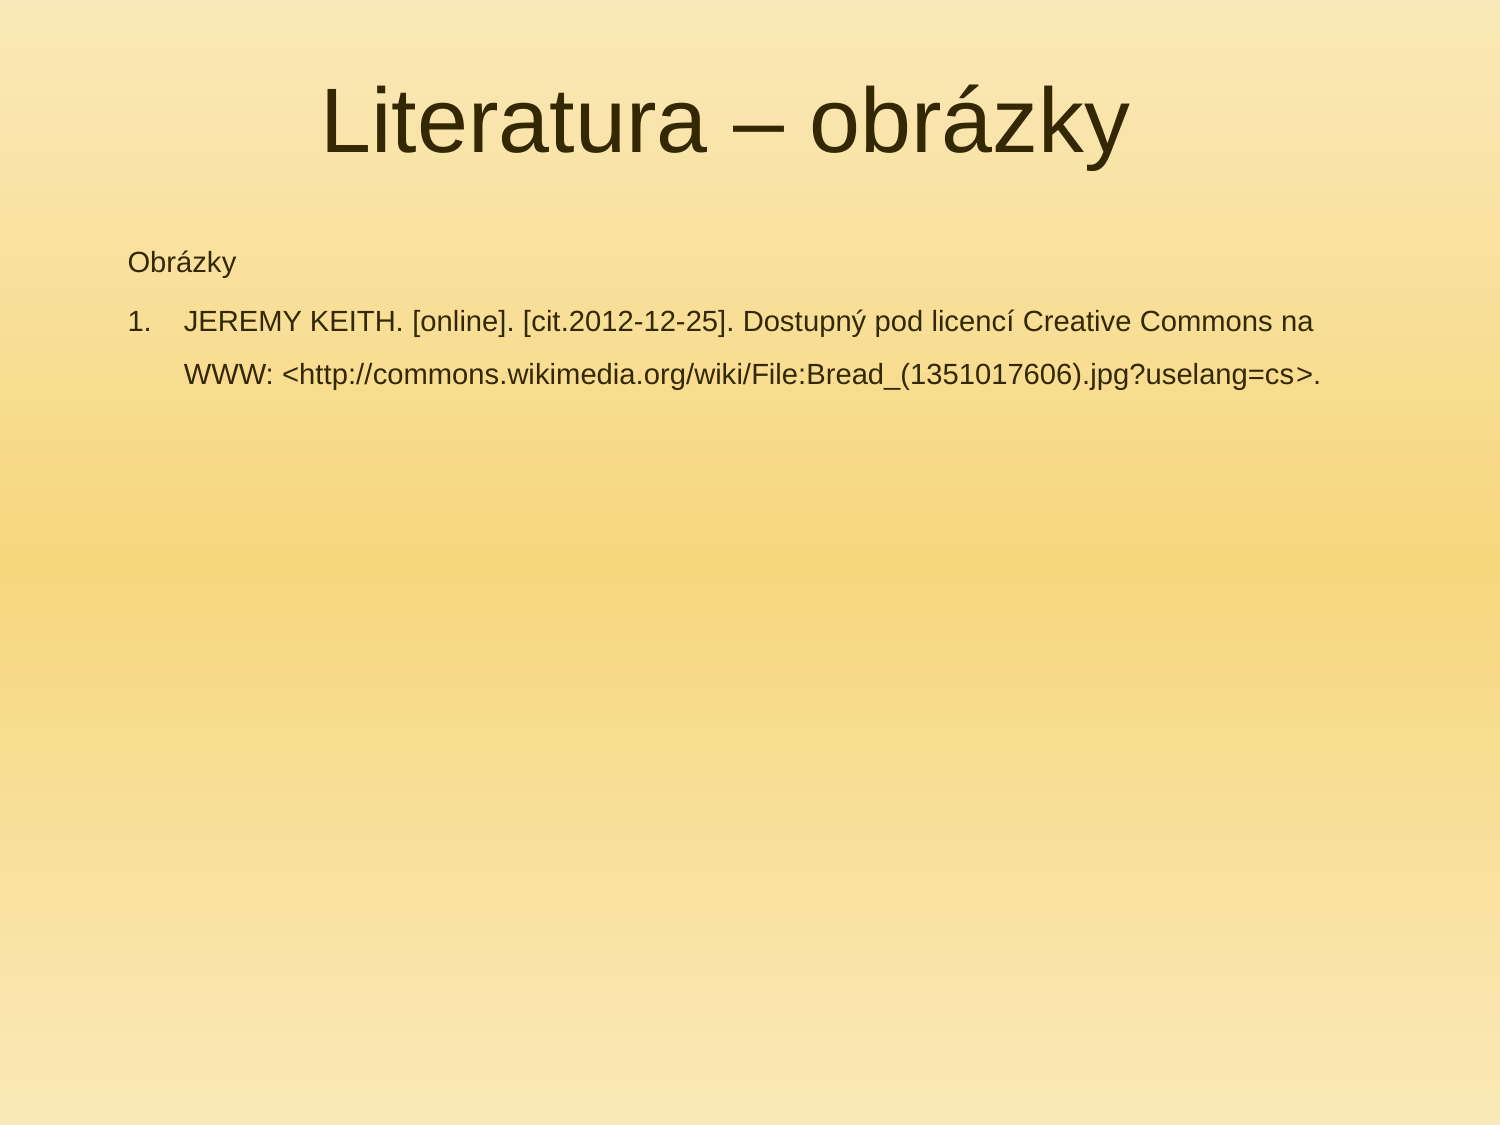

# Literatura – obrázky
Obrázky
JEREMY KEITH. [online]. [cit.2012-12-25]. Dostupný pod licencí Creative Commons na WWW: <http://commons.wikimedia.org/wiki/File:Bread_(1351017606).jpg?uselang=cs>.